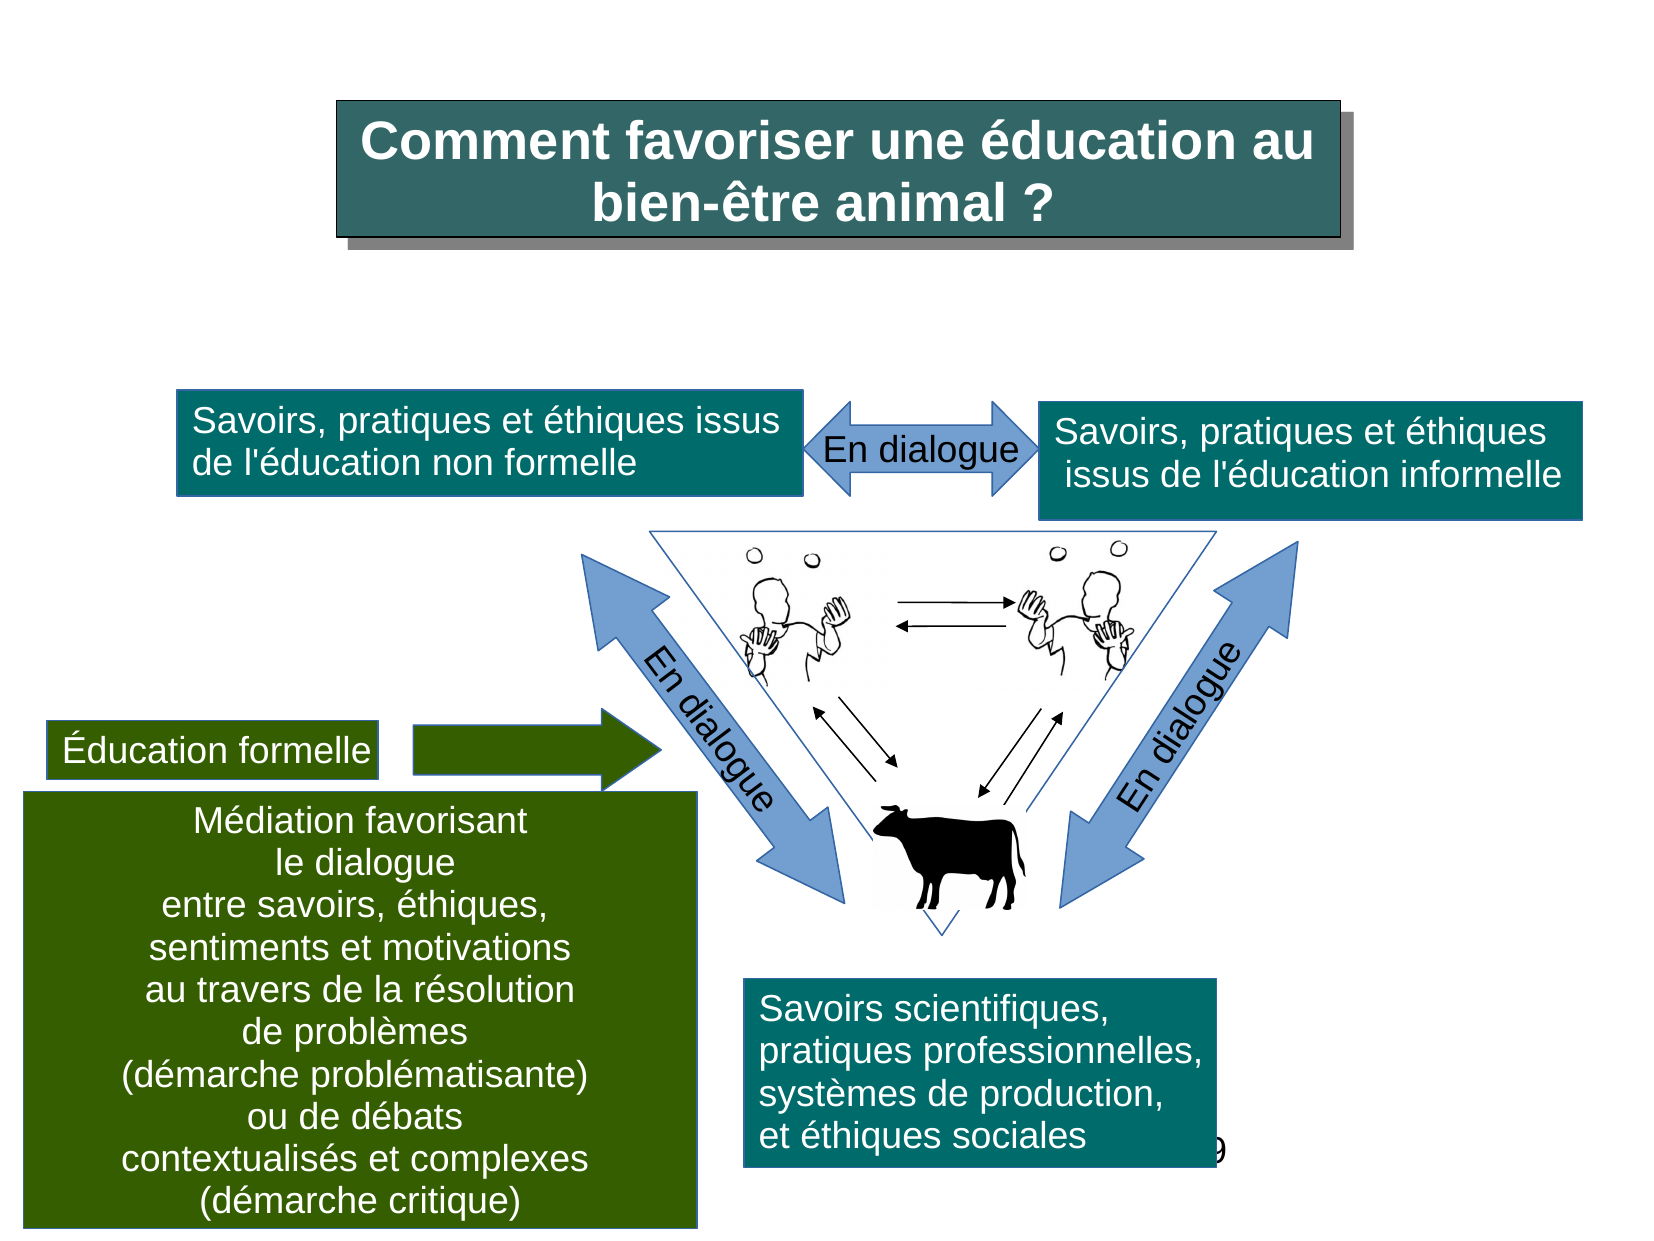

#
Comment favoriser une éducation au bien-être animal ?
Savoirs, pratiques et éthiques issus
de l'éducation non formelle
En dialogue
Savoirs, pratiques et éthiques
 issus de l'éducation informelle
En dialogue
En dialogue
Éducation formelle
Médiation favorisant
 le dialogue
entre savoirs, éthiques,
sentiments et motivations
au travers de la résolution
de problèmes
(démarche problématisante)
ou de débats
contextualisés et complexes
(démarche critique)
Savoirs scientifiques,
pratiques professionnelles,
systèmes de production,
et éthiques sociales
49